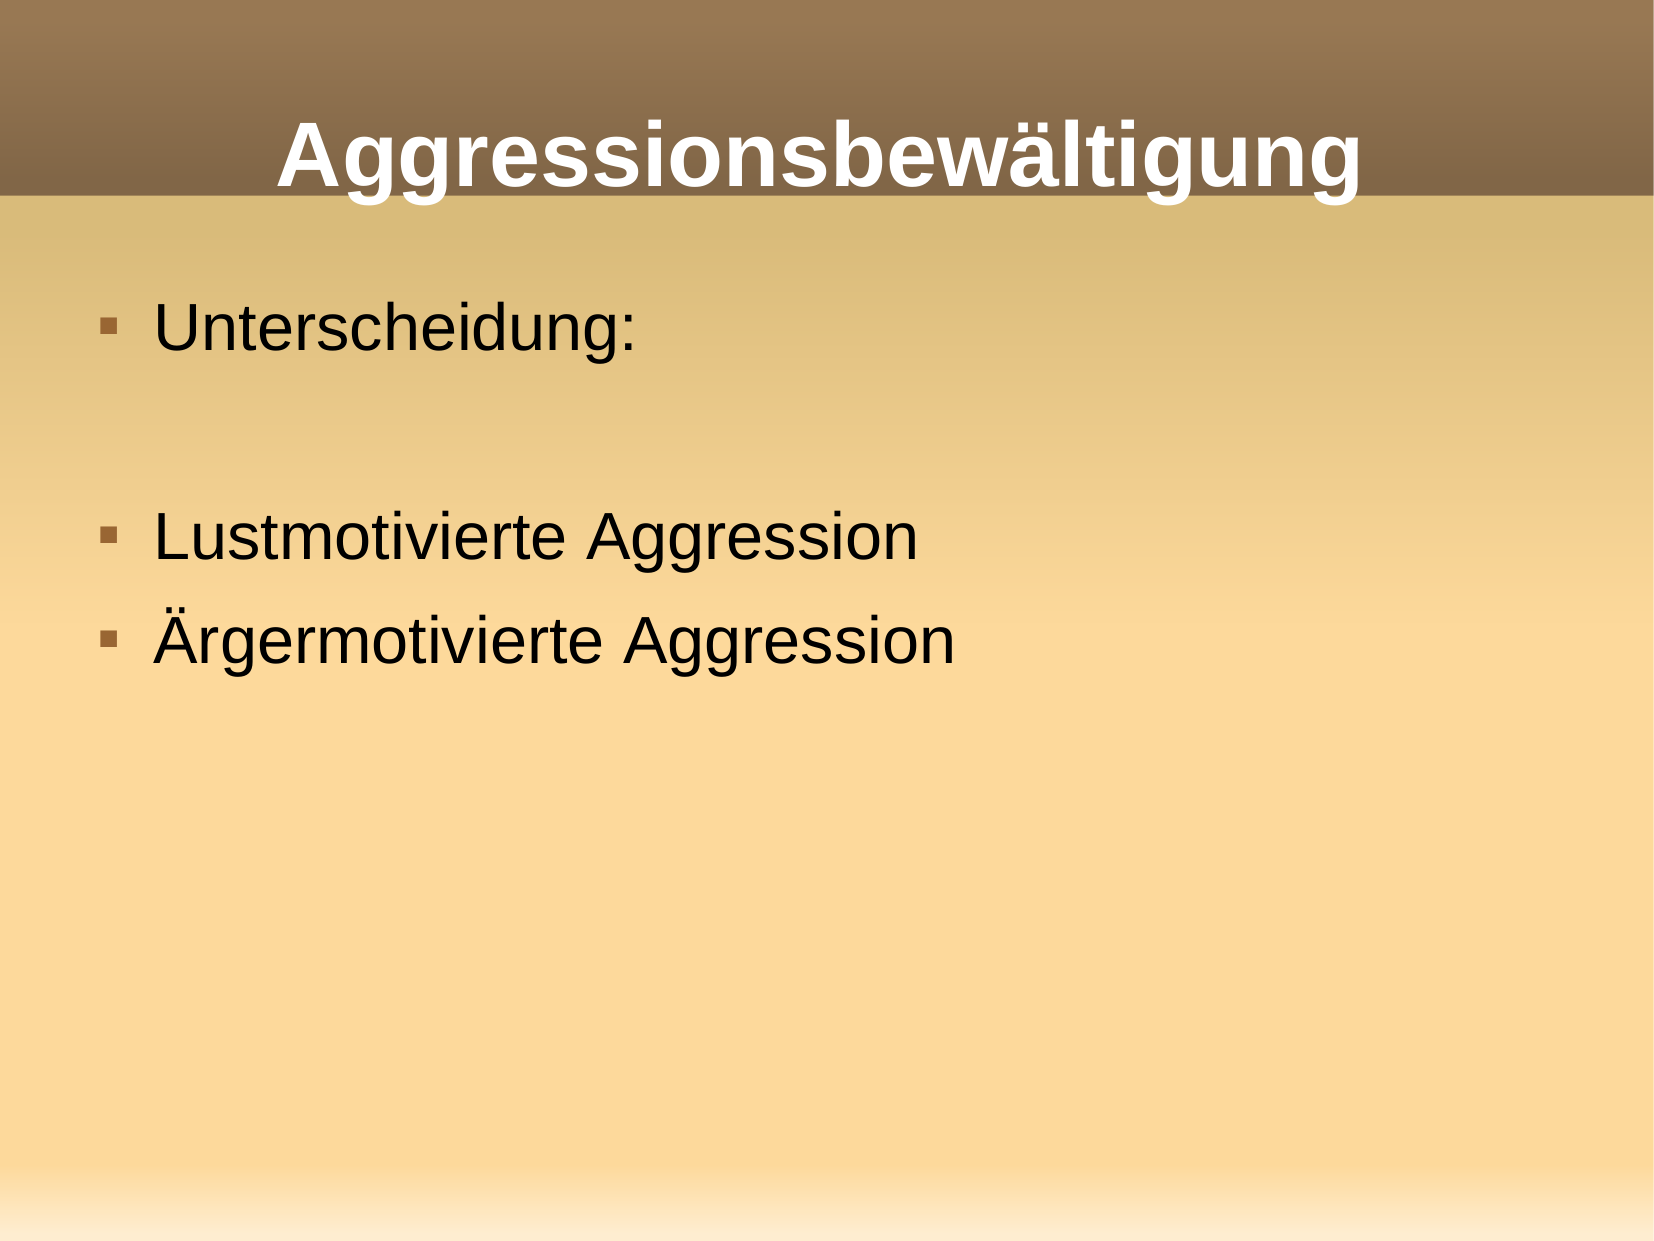

# Aggressionsbewältigung
Unterscheidung:
Lustmotivierte Aggression
Ärgermotivierte Aggression